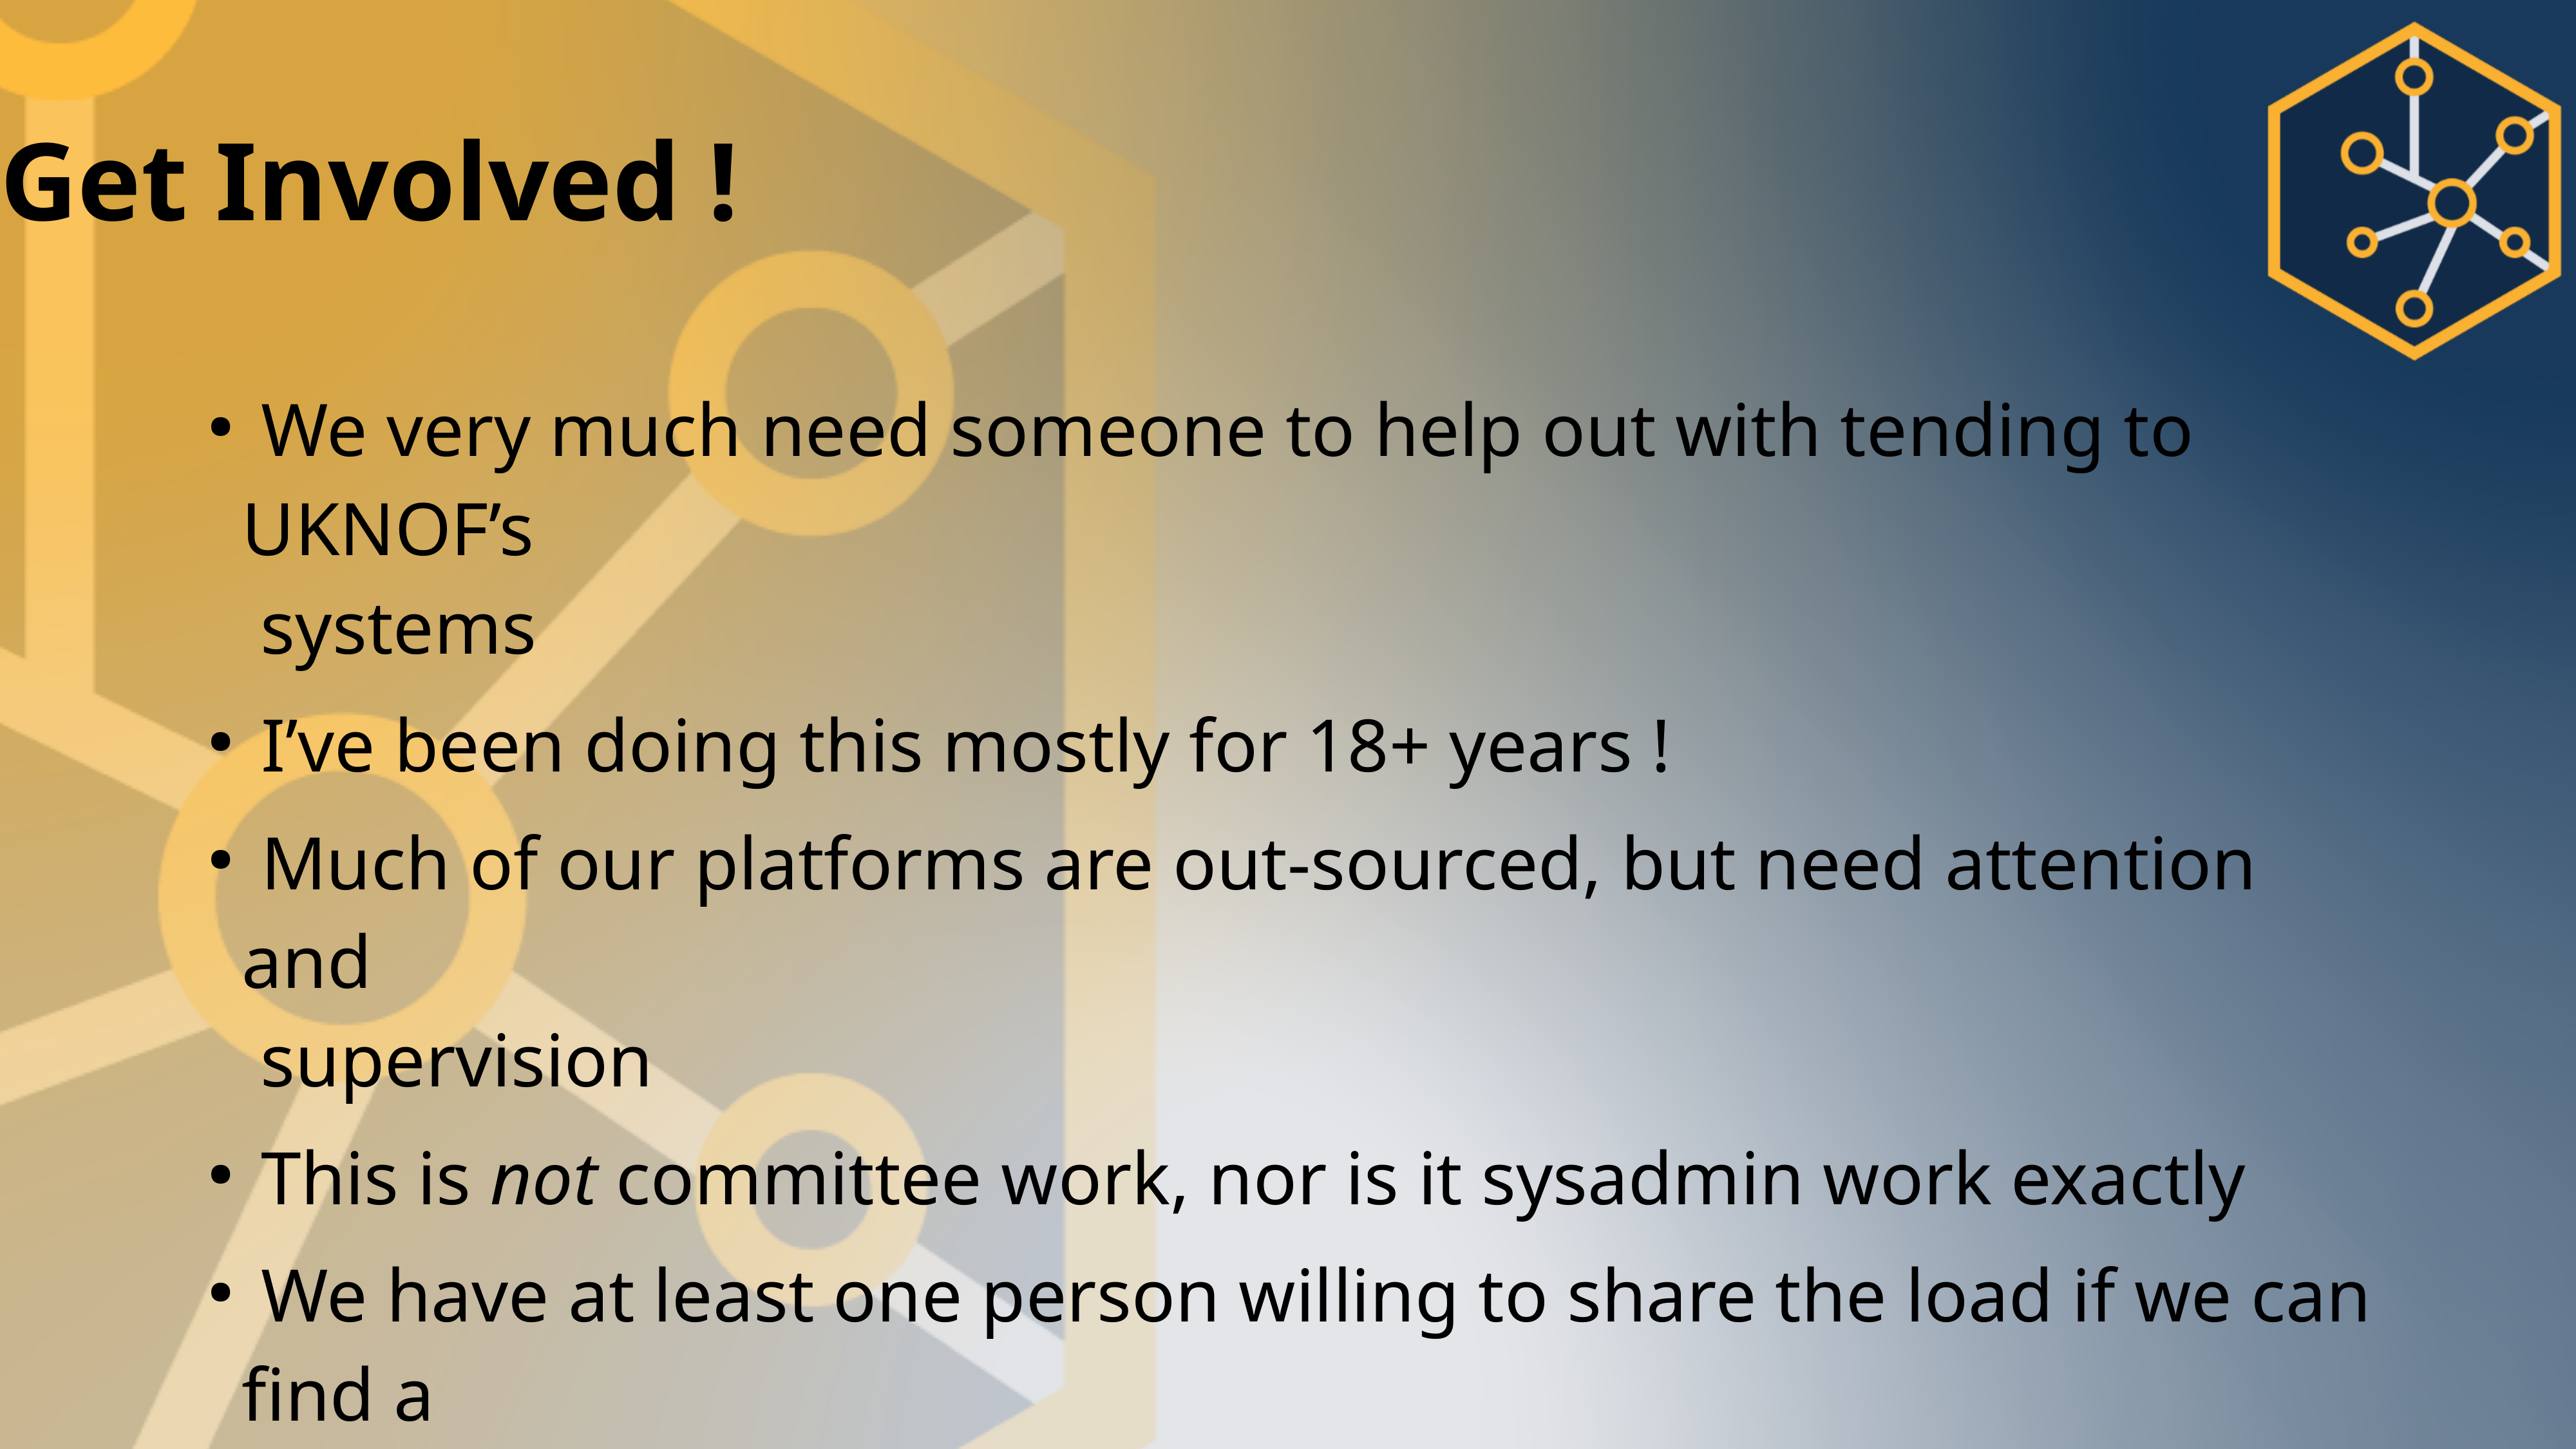

# Get Involved !
 We very much need someone to help out with tending to UKNOF’s
 systems
 I’ve been doing this mostly for 18+ years !
 Much of our platforms are out-sourced, but need attention and
 supervision
 This is not committee work, nor is it sysadmin work exactly
 We have at least one person willing to share the load if we can find a
 volunteer or two more
 Please talk to me or a Board member if you’re interested in helping or
 have questions